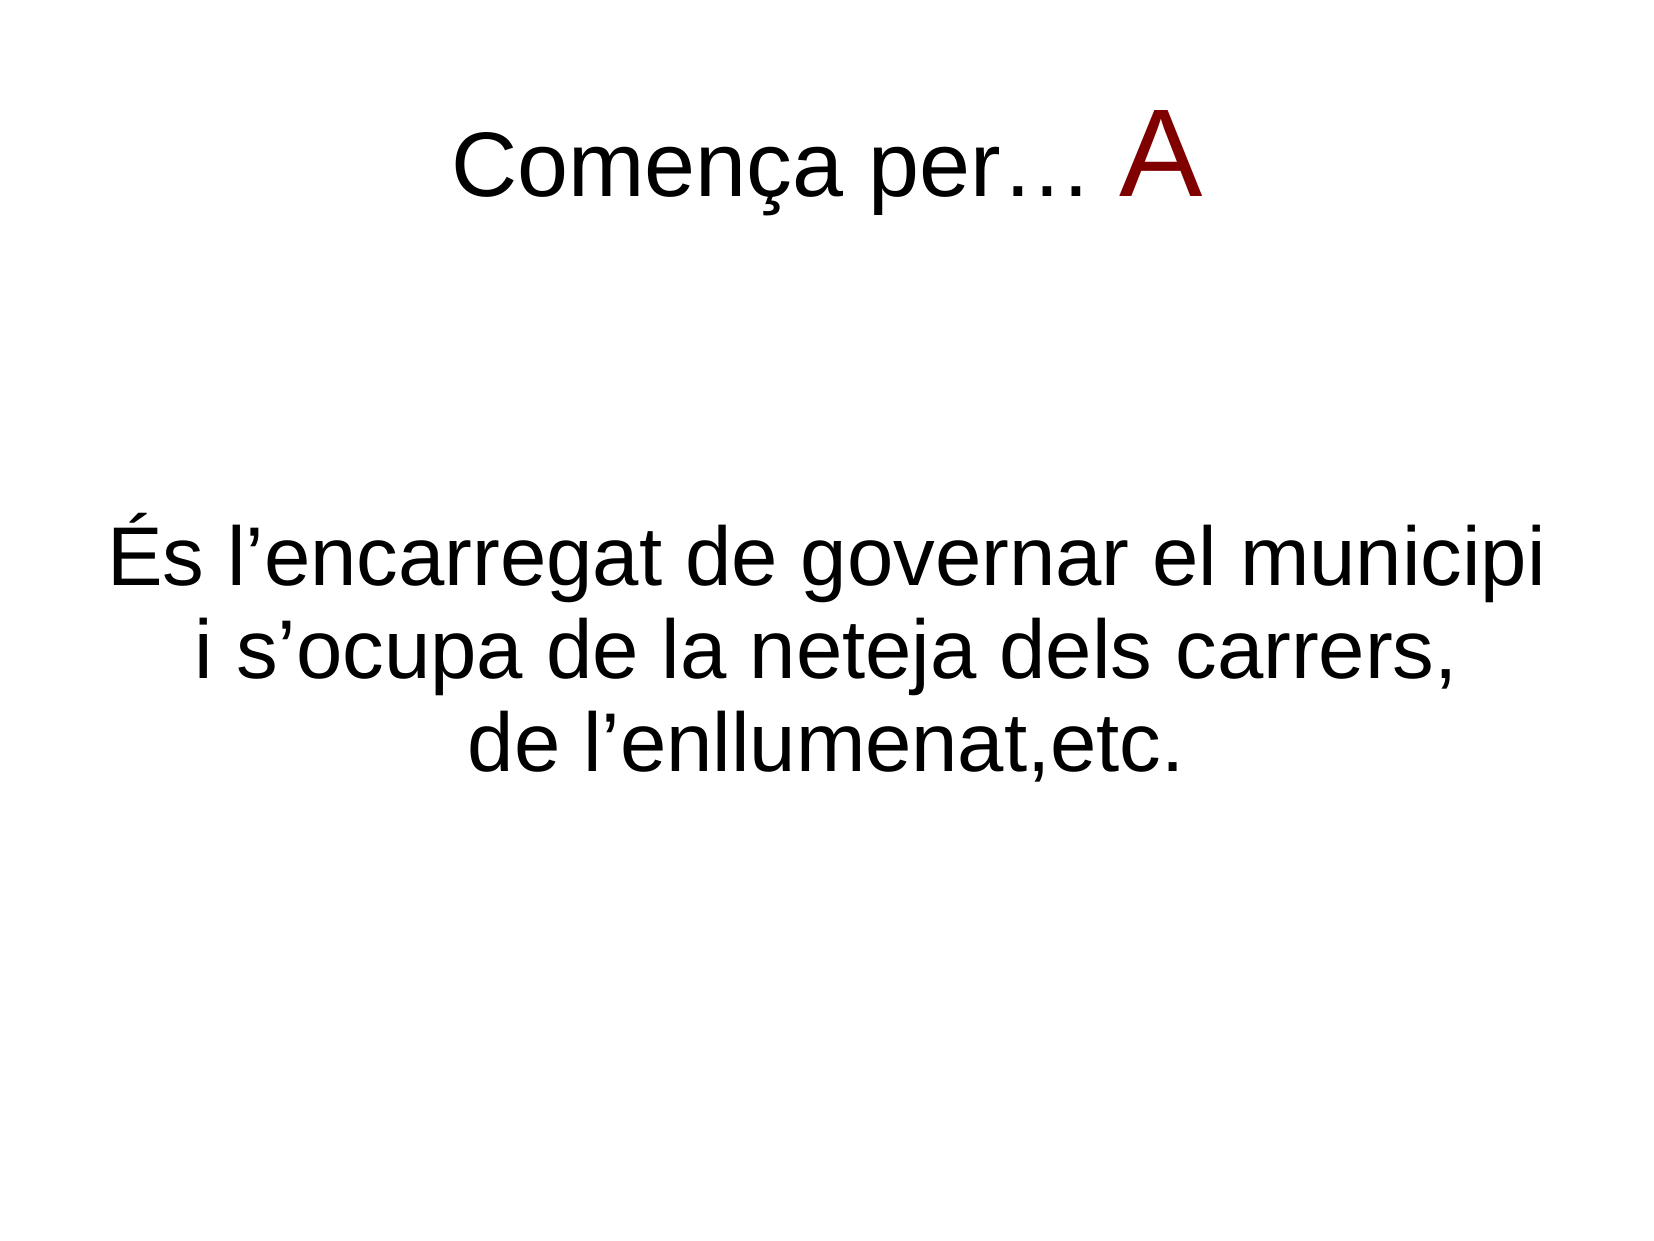

# Comença per… A
És l’encarregat de governar el municipi
i s’ocupa de la neteja dels carrers,
de l’enllumenat,etc.